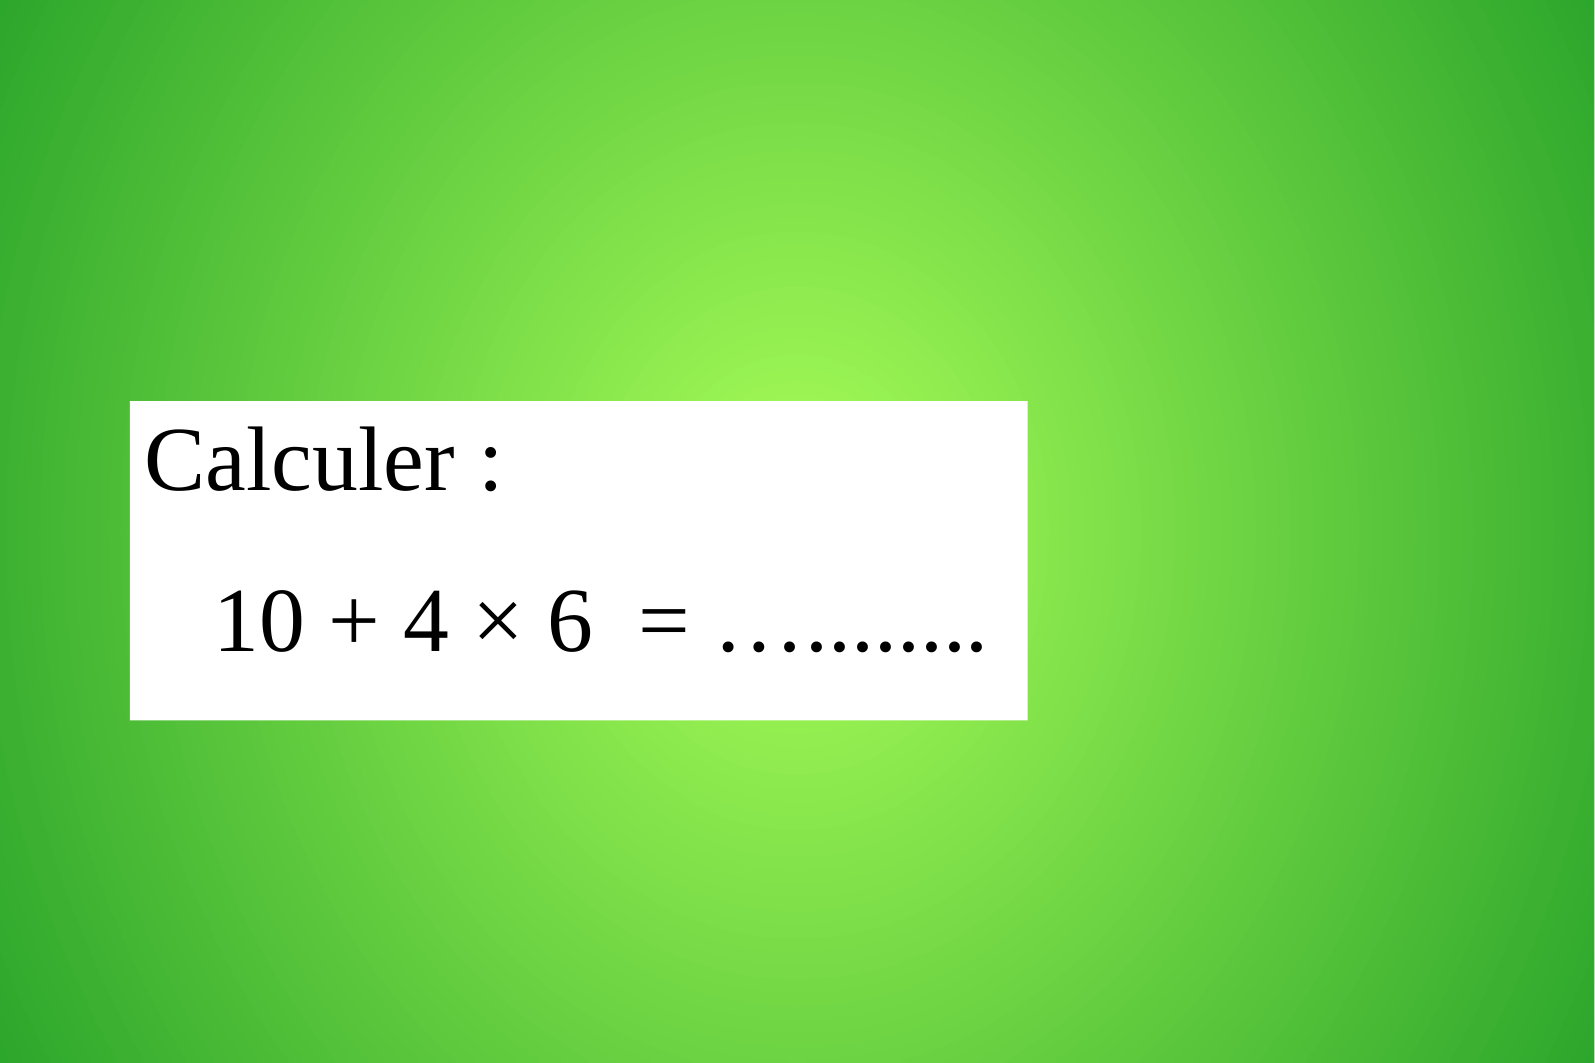

Calculer :
 10 + 4 × 6 = …........